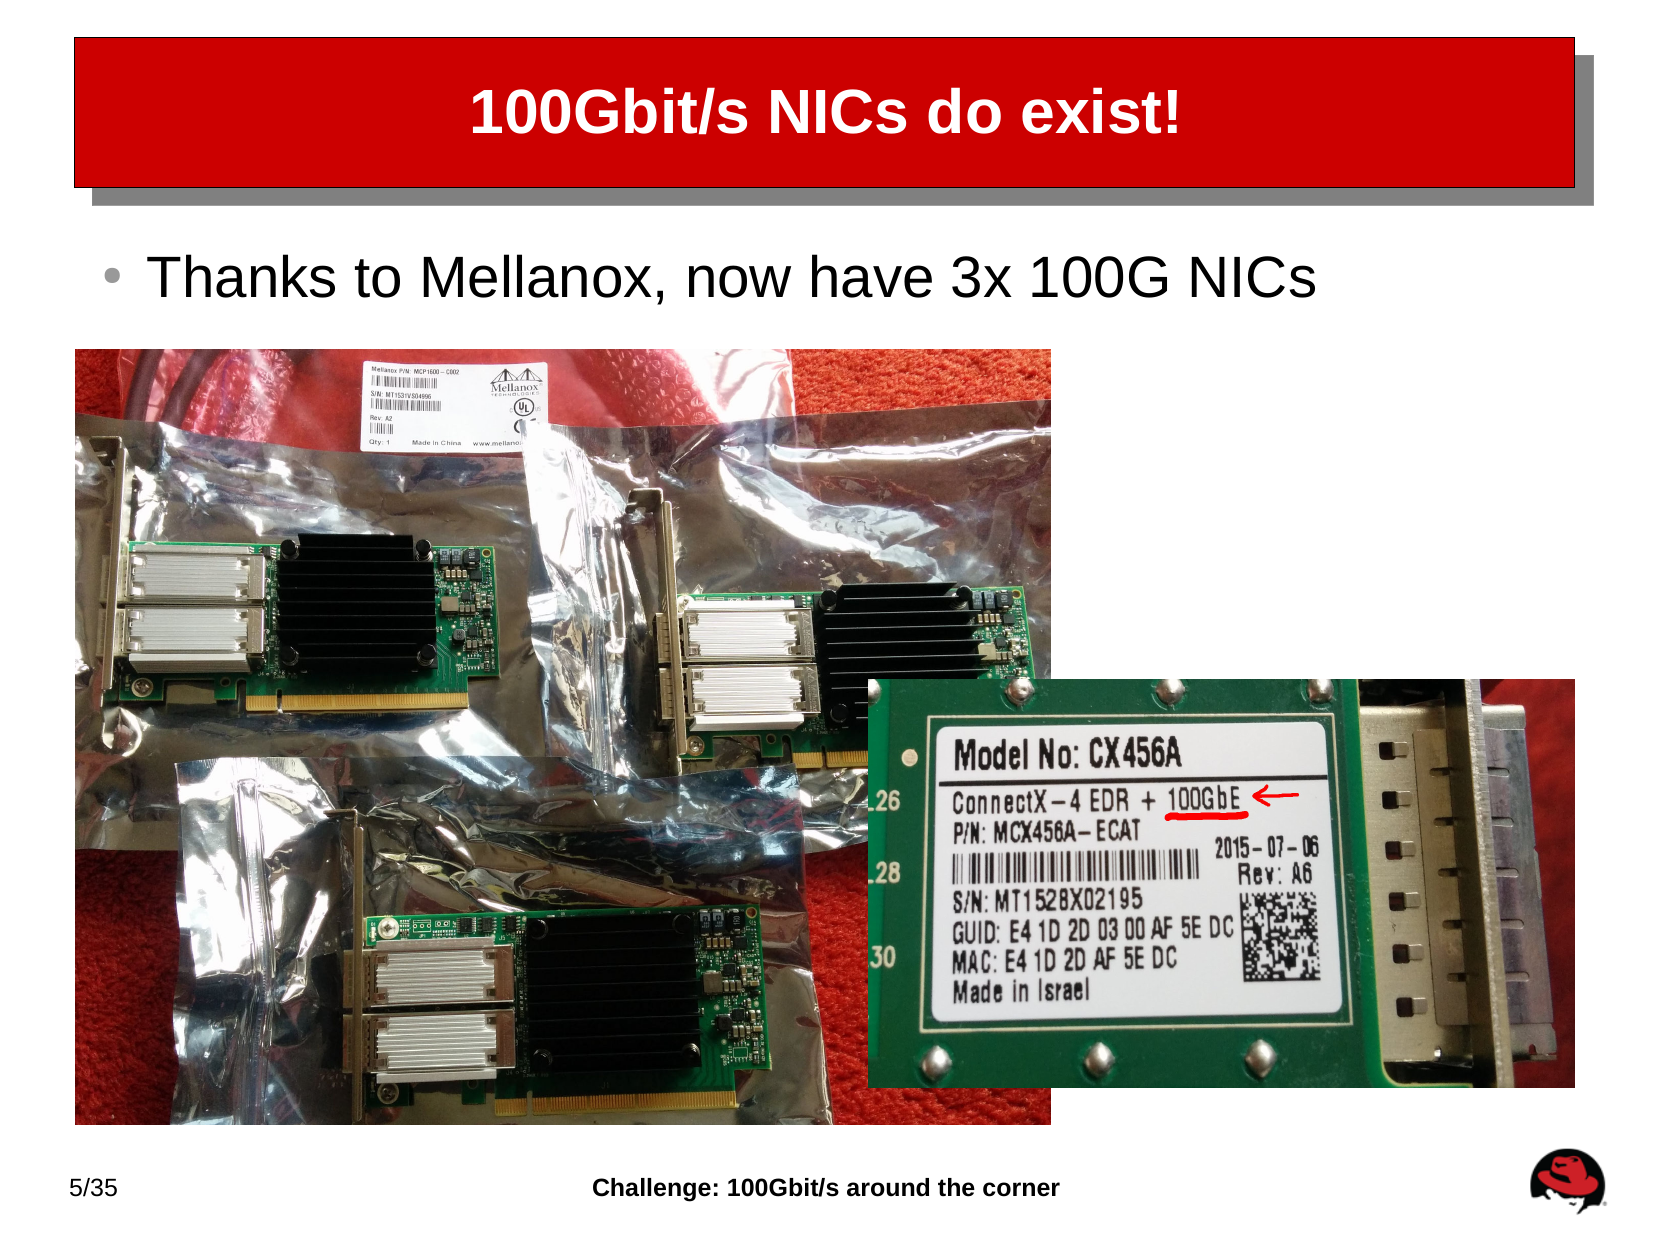

# 100Gbit/s NICs do exist!
Thanks to Mellanox, now have 3x 100G NICs